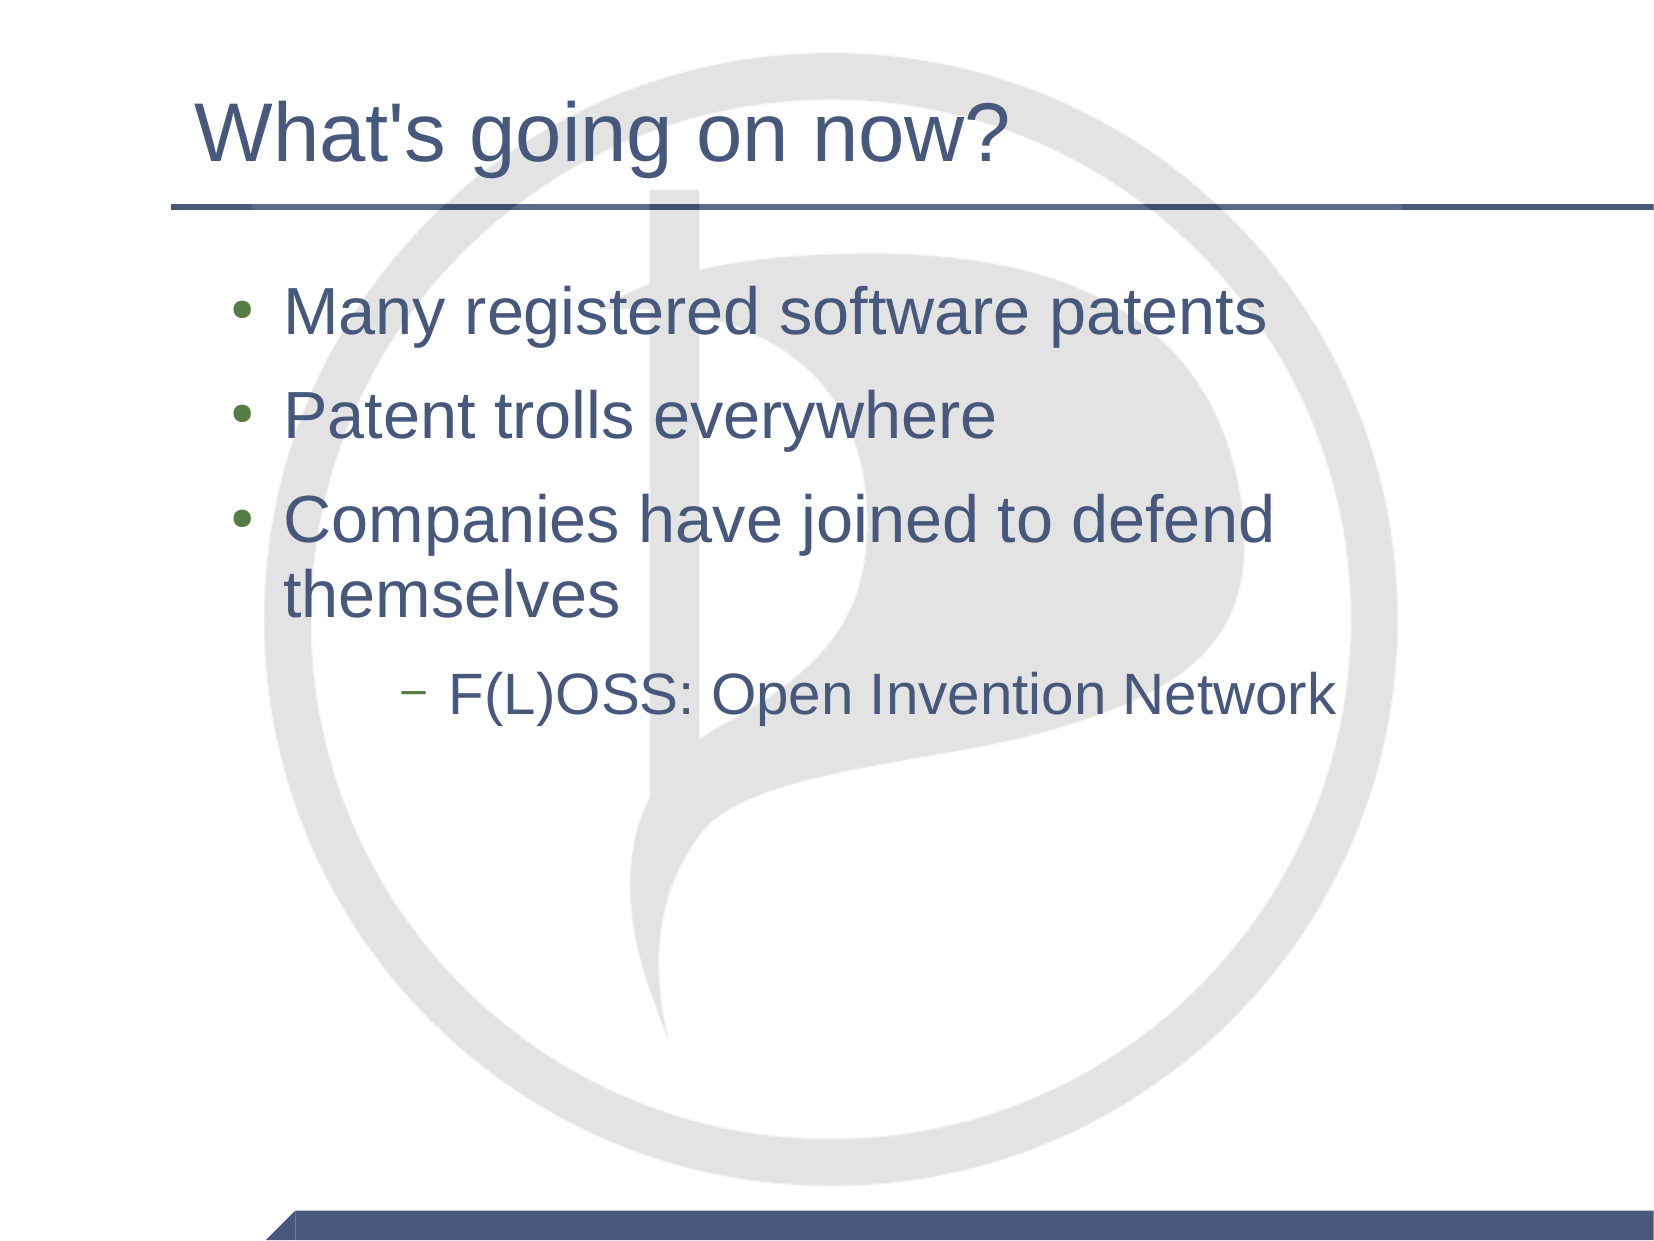

# What's going on now?
Many registered software patents
Patent trolls everywhere
Companies have joined to defend themselves
F(L)OSS: Open Invention Network